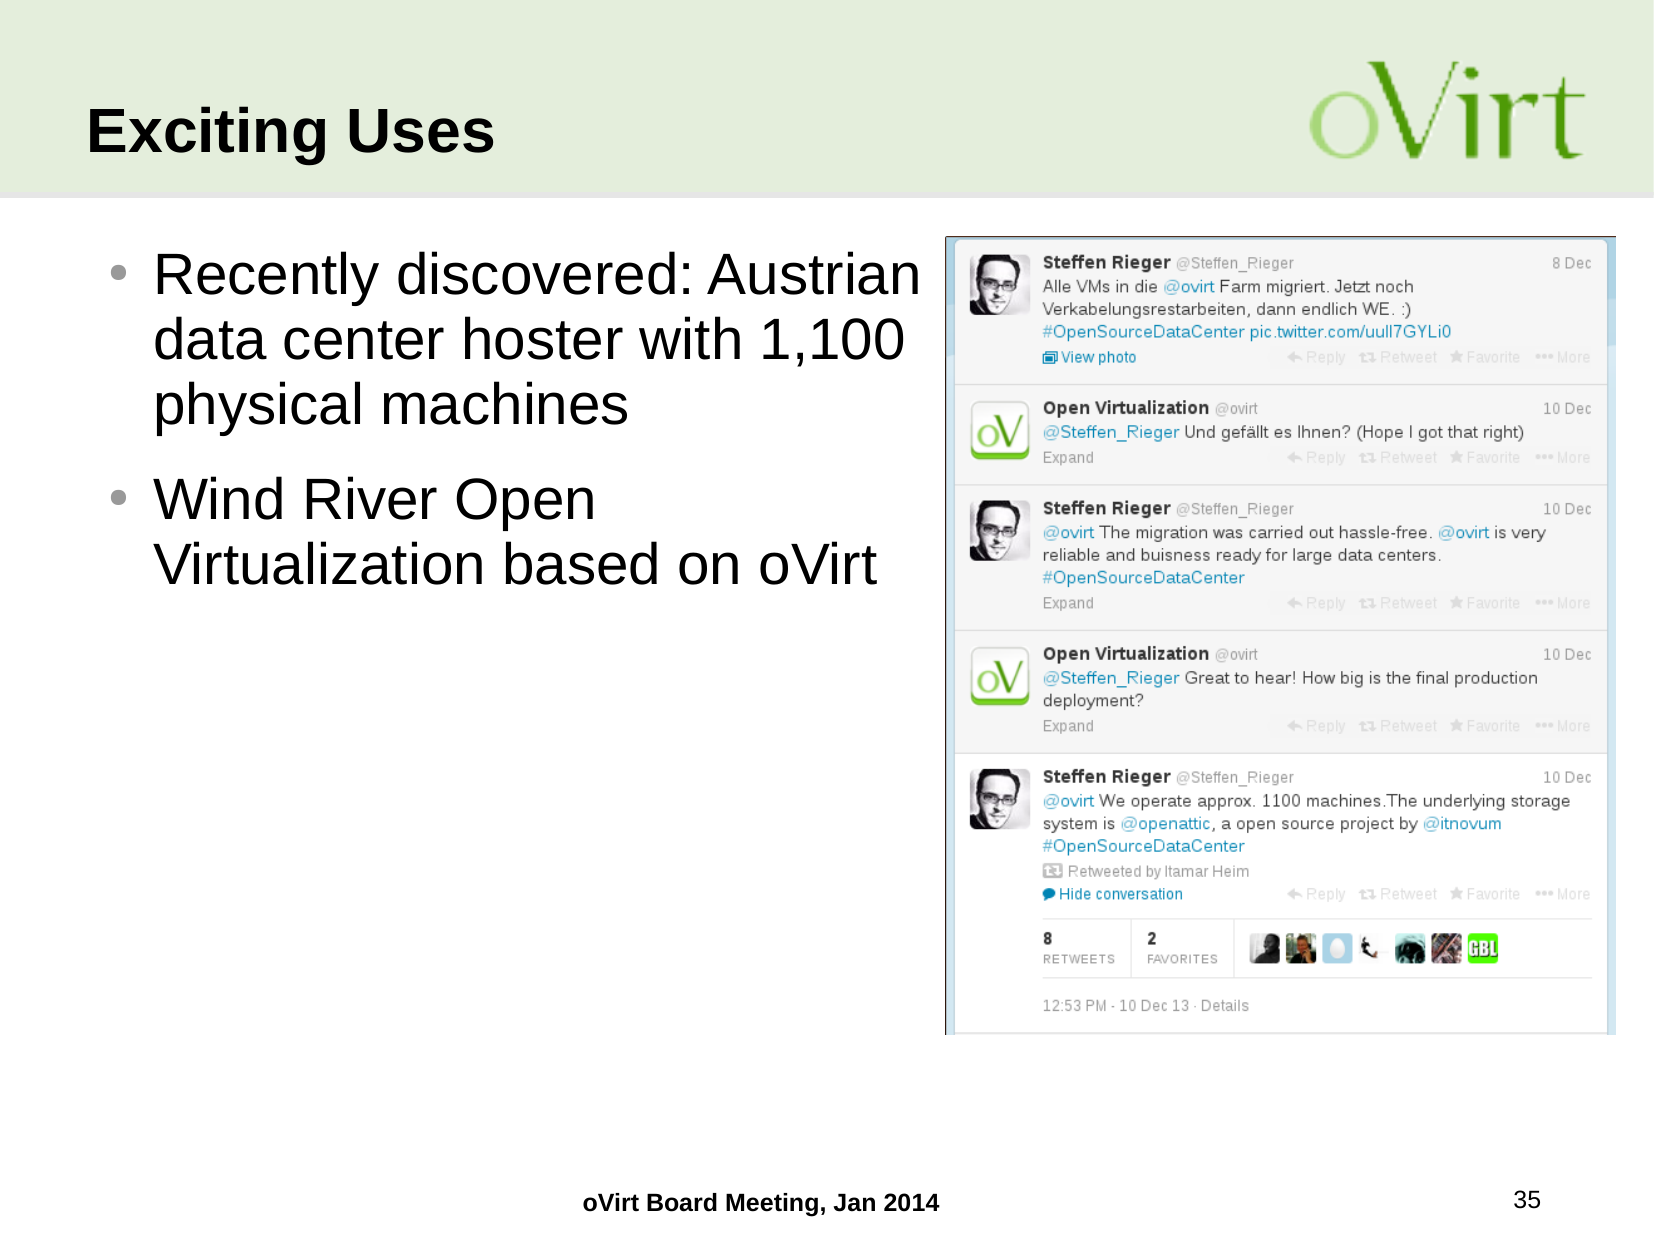

# Exciting Uses
Recently discovered: Austrian data center hoster with 1,100 physical machines
Wind River Open Virtualization based on oVirt